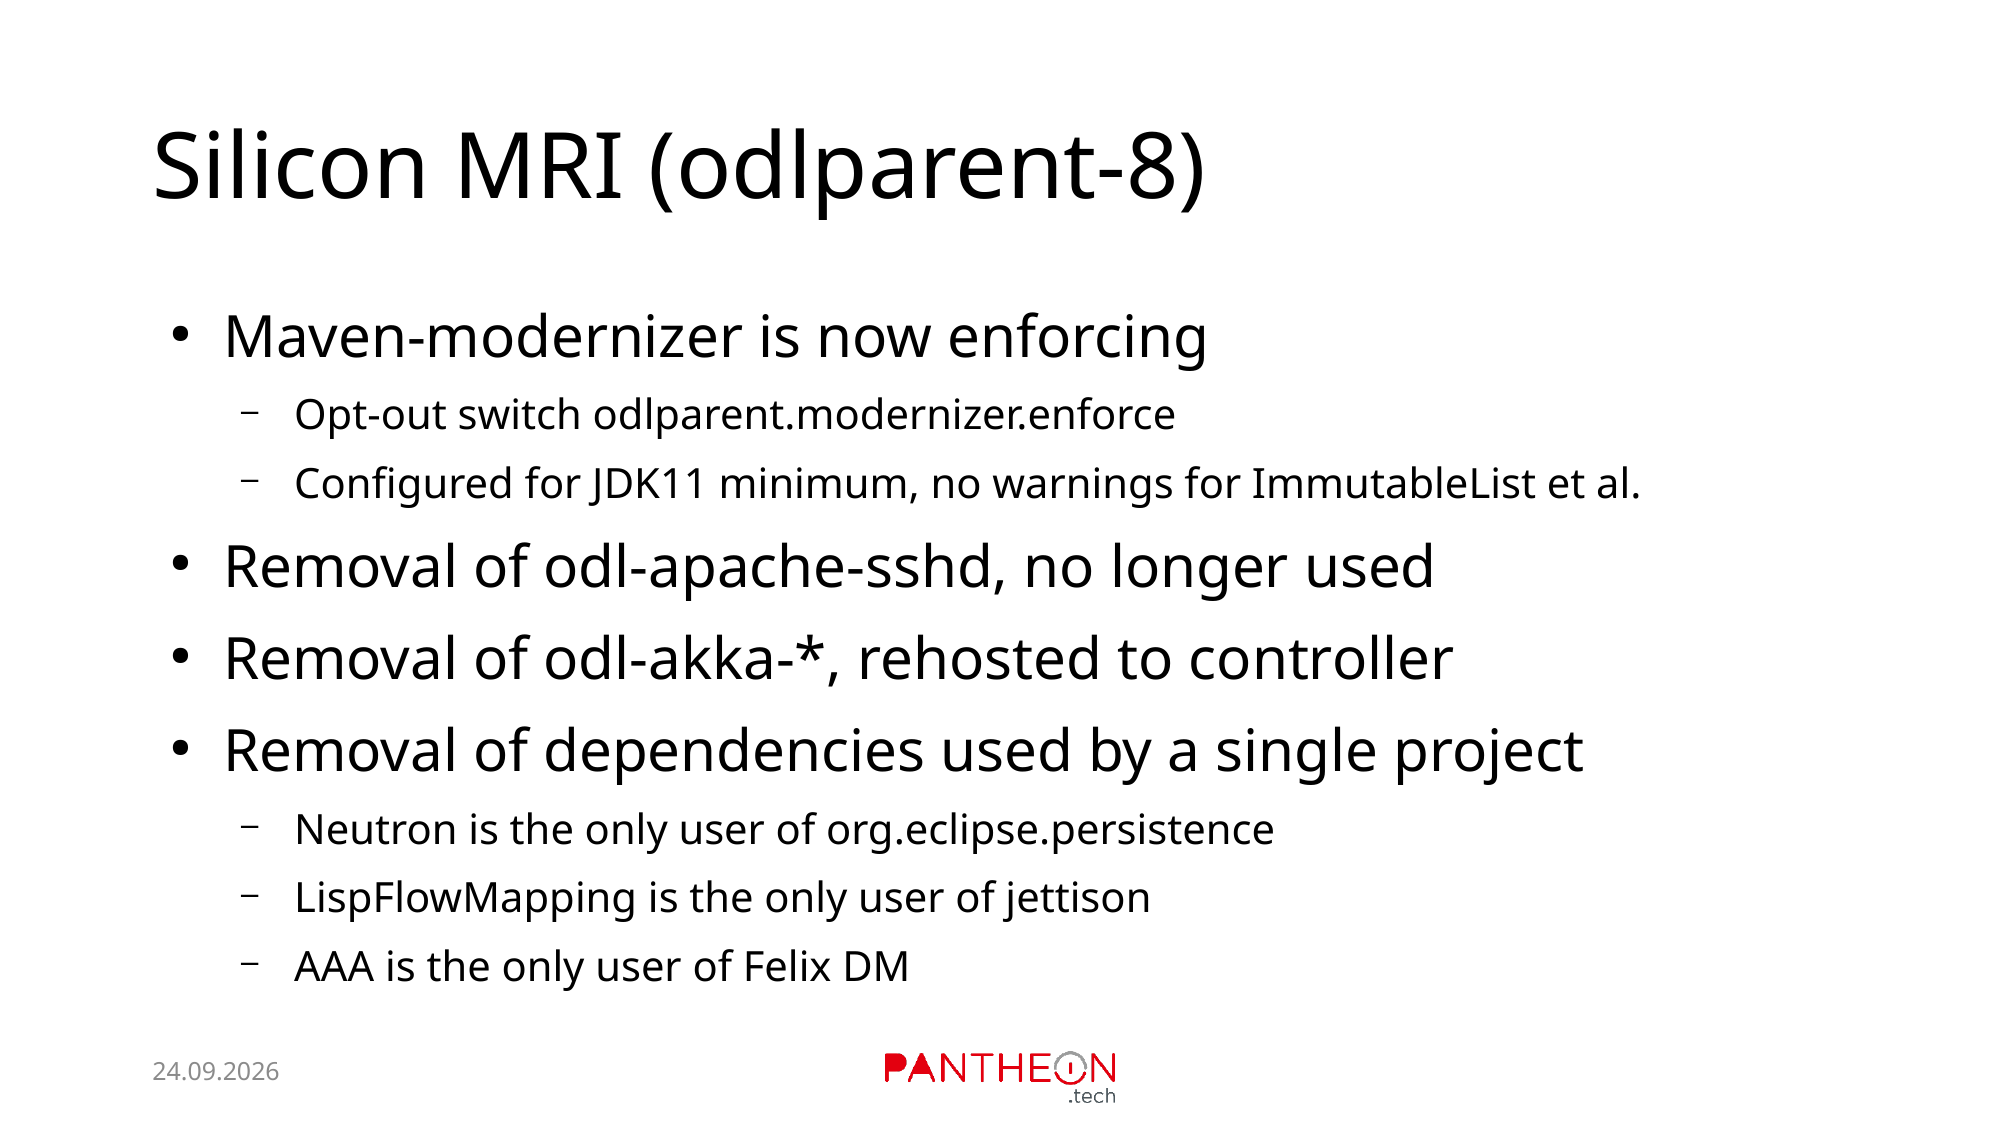

# Silicon MRI (odlparent-8)
Maven-modernizer is now enforcing
Opt-out switch odlparent.modernizer.enforce
Configured for JDK11 minimum, no warnings for ImmutableList et al.
Removal of odl-apache-sshd, no longer used
Removal of odl-akka-*, rehosted to controller
Removal of dependencies used by a single project
Neutron is the only user of org.eclipse.persistence
LispFlowMapping is the only user of jettison
AAA is the only user of Felix DM